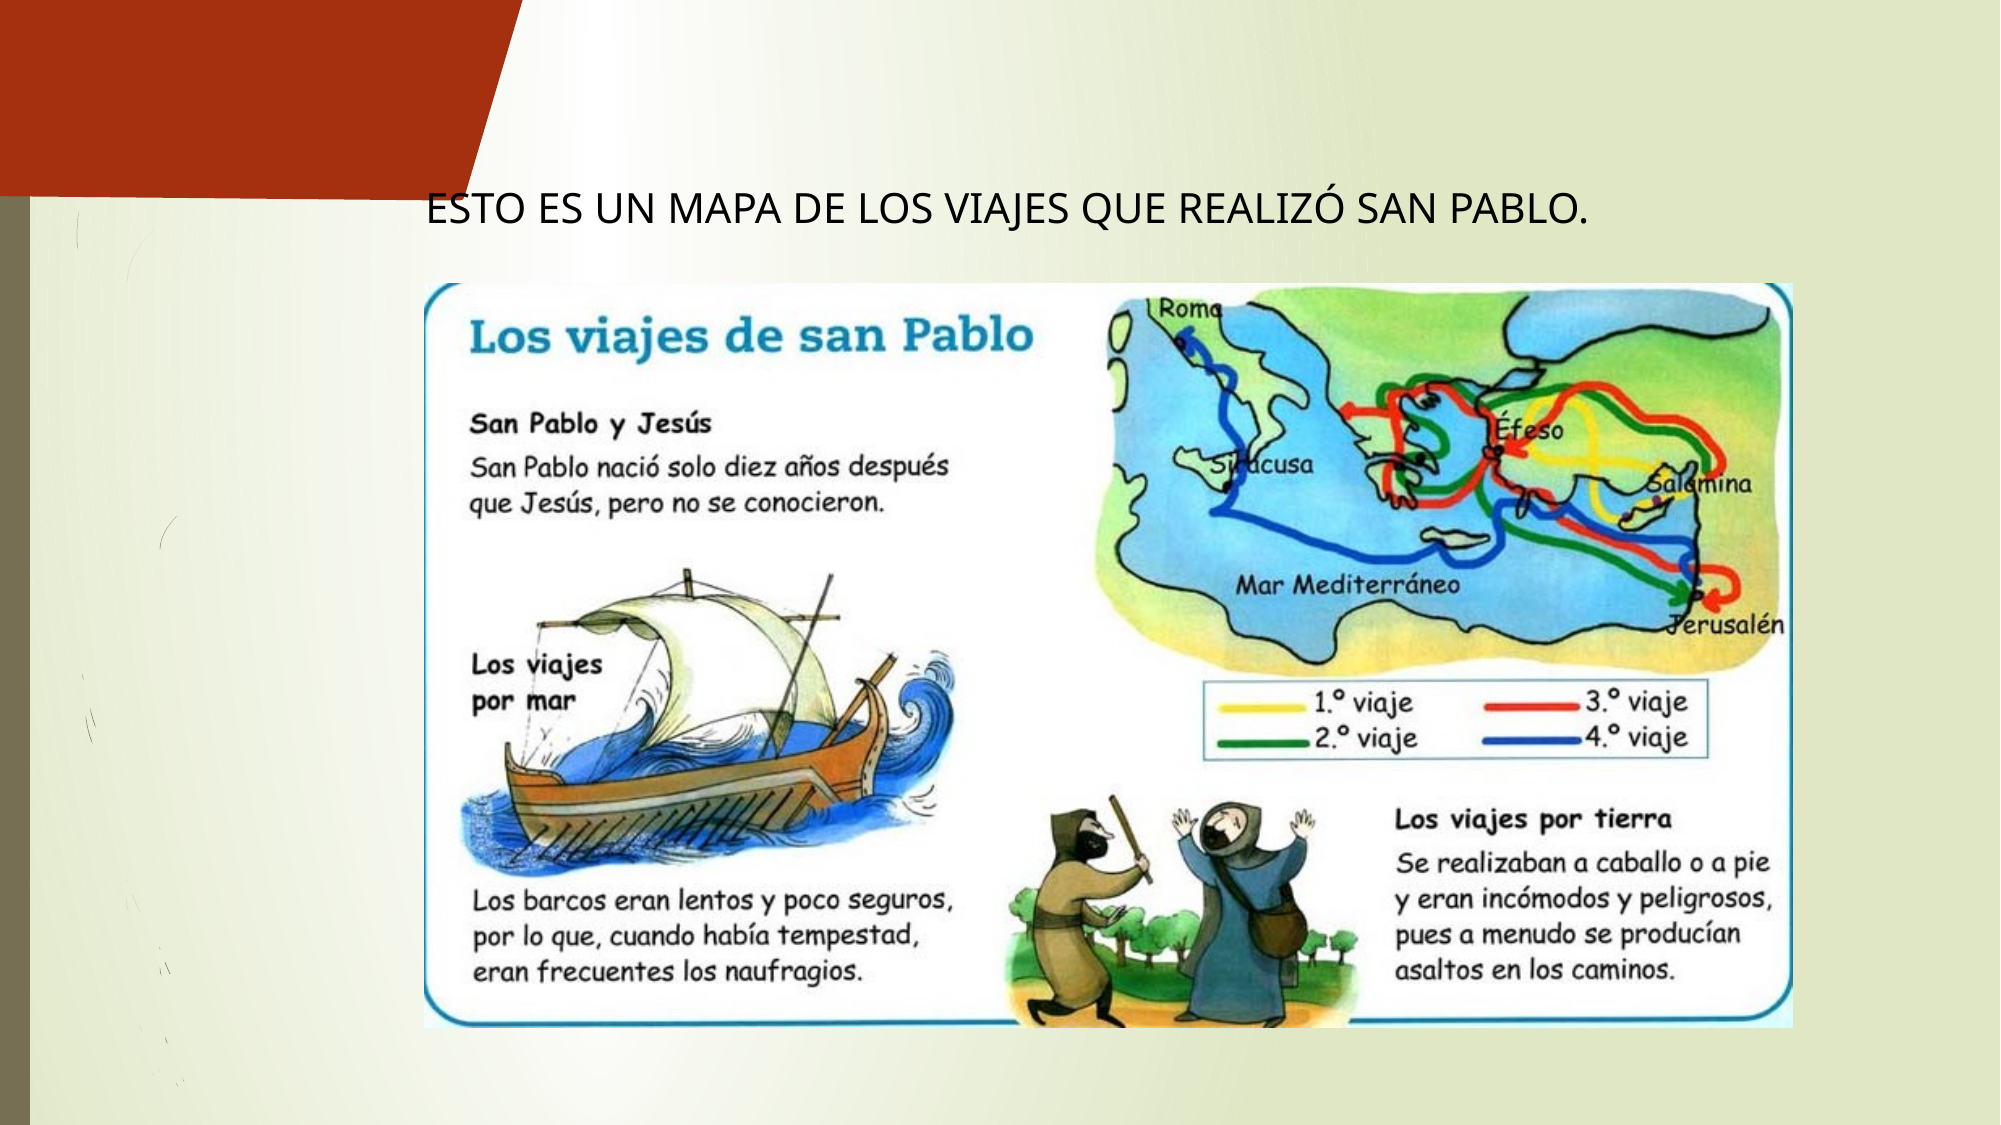

# ESTO ES UN MAPA DE LOS VIAJES QUE REALIZÓ SAN PABLO.